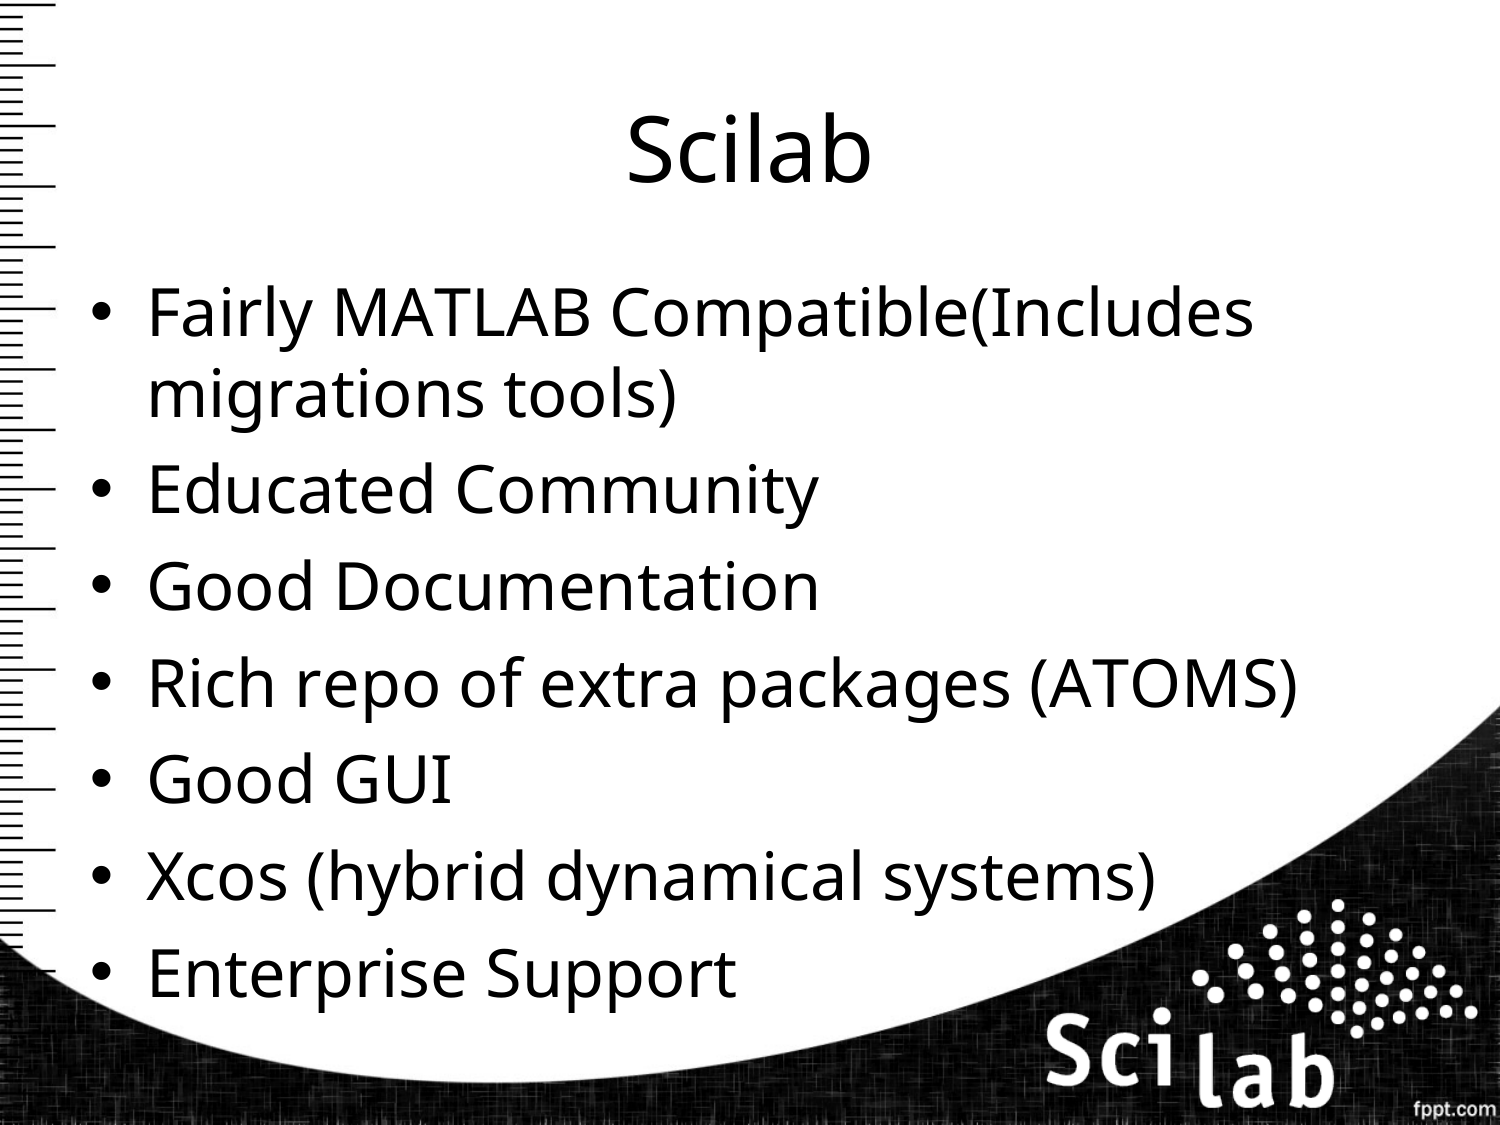

# Scilab
Fairly MATLAB Compatible(Includes migrations tools)
Educated Community
Good Documentation
Rich repo of extra packages (ATOMS)
Good GUI
Xcos (hybrid dynamical systems)
Enterprise Support